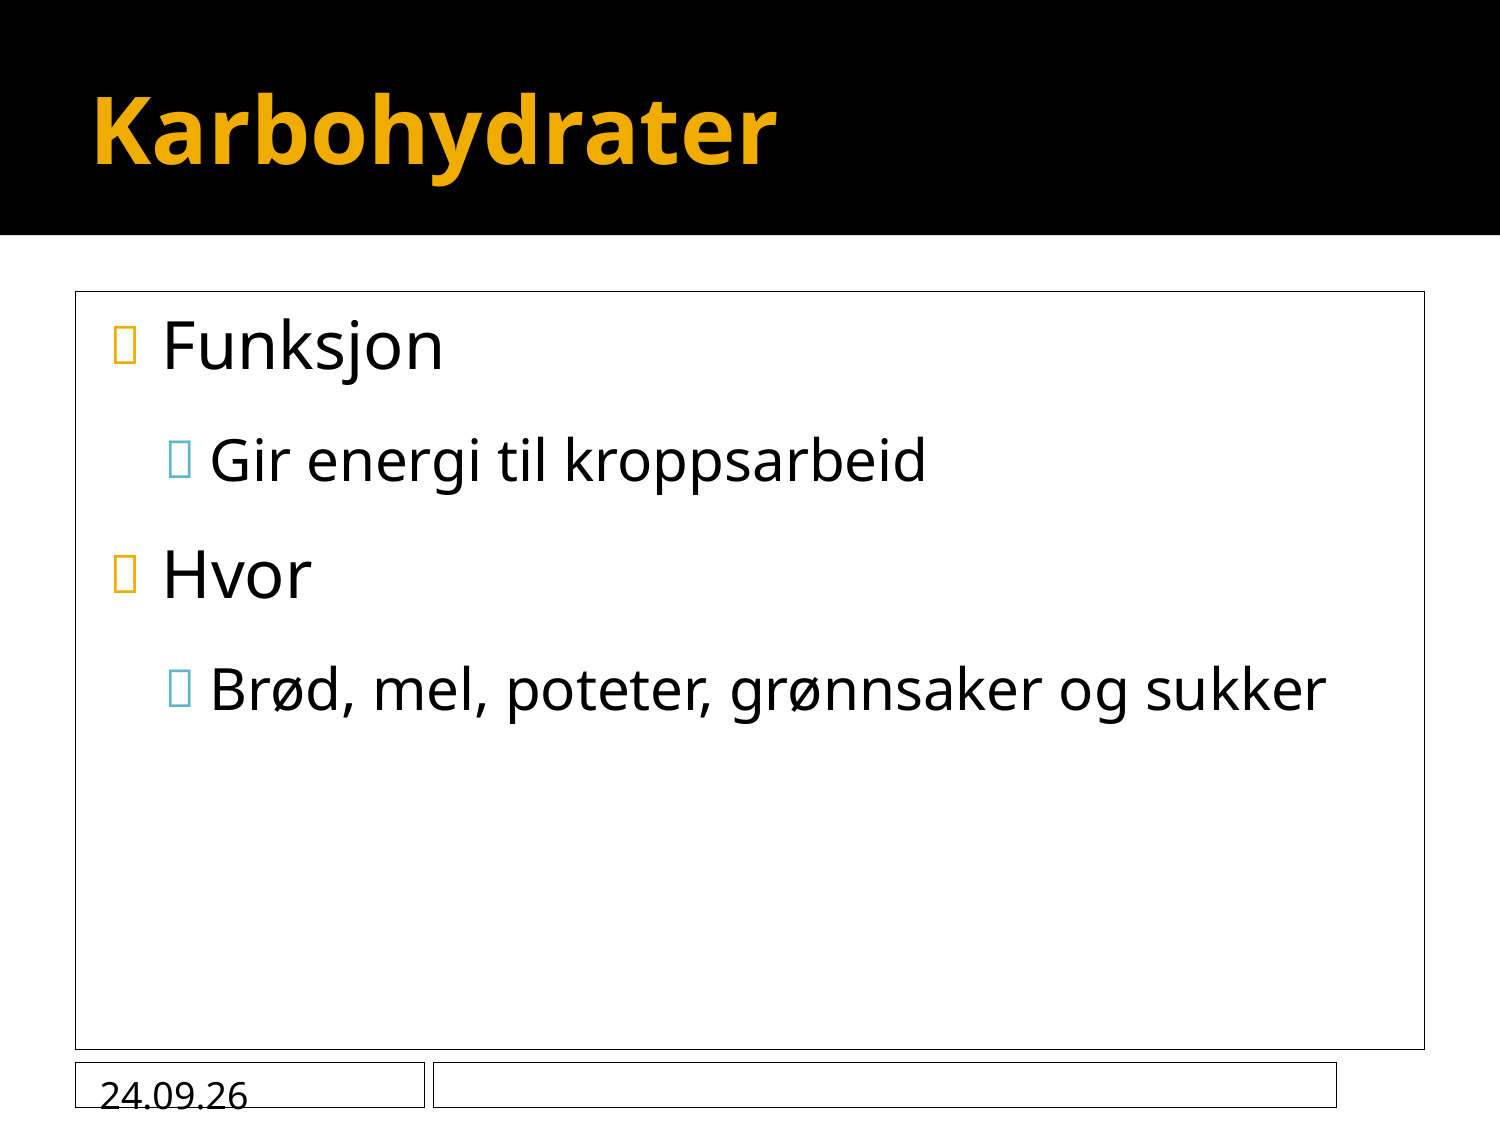

# Karbohydrater
Funksjon
Gir energi til kroppsarbeid
Hvor
Brød, mel, poteter, grønnsaker og sukker